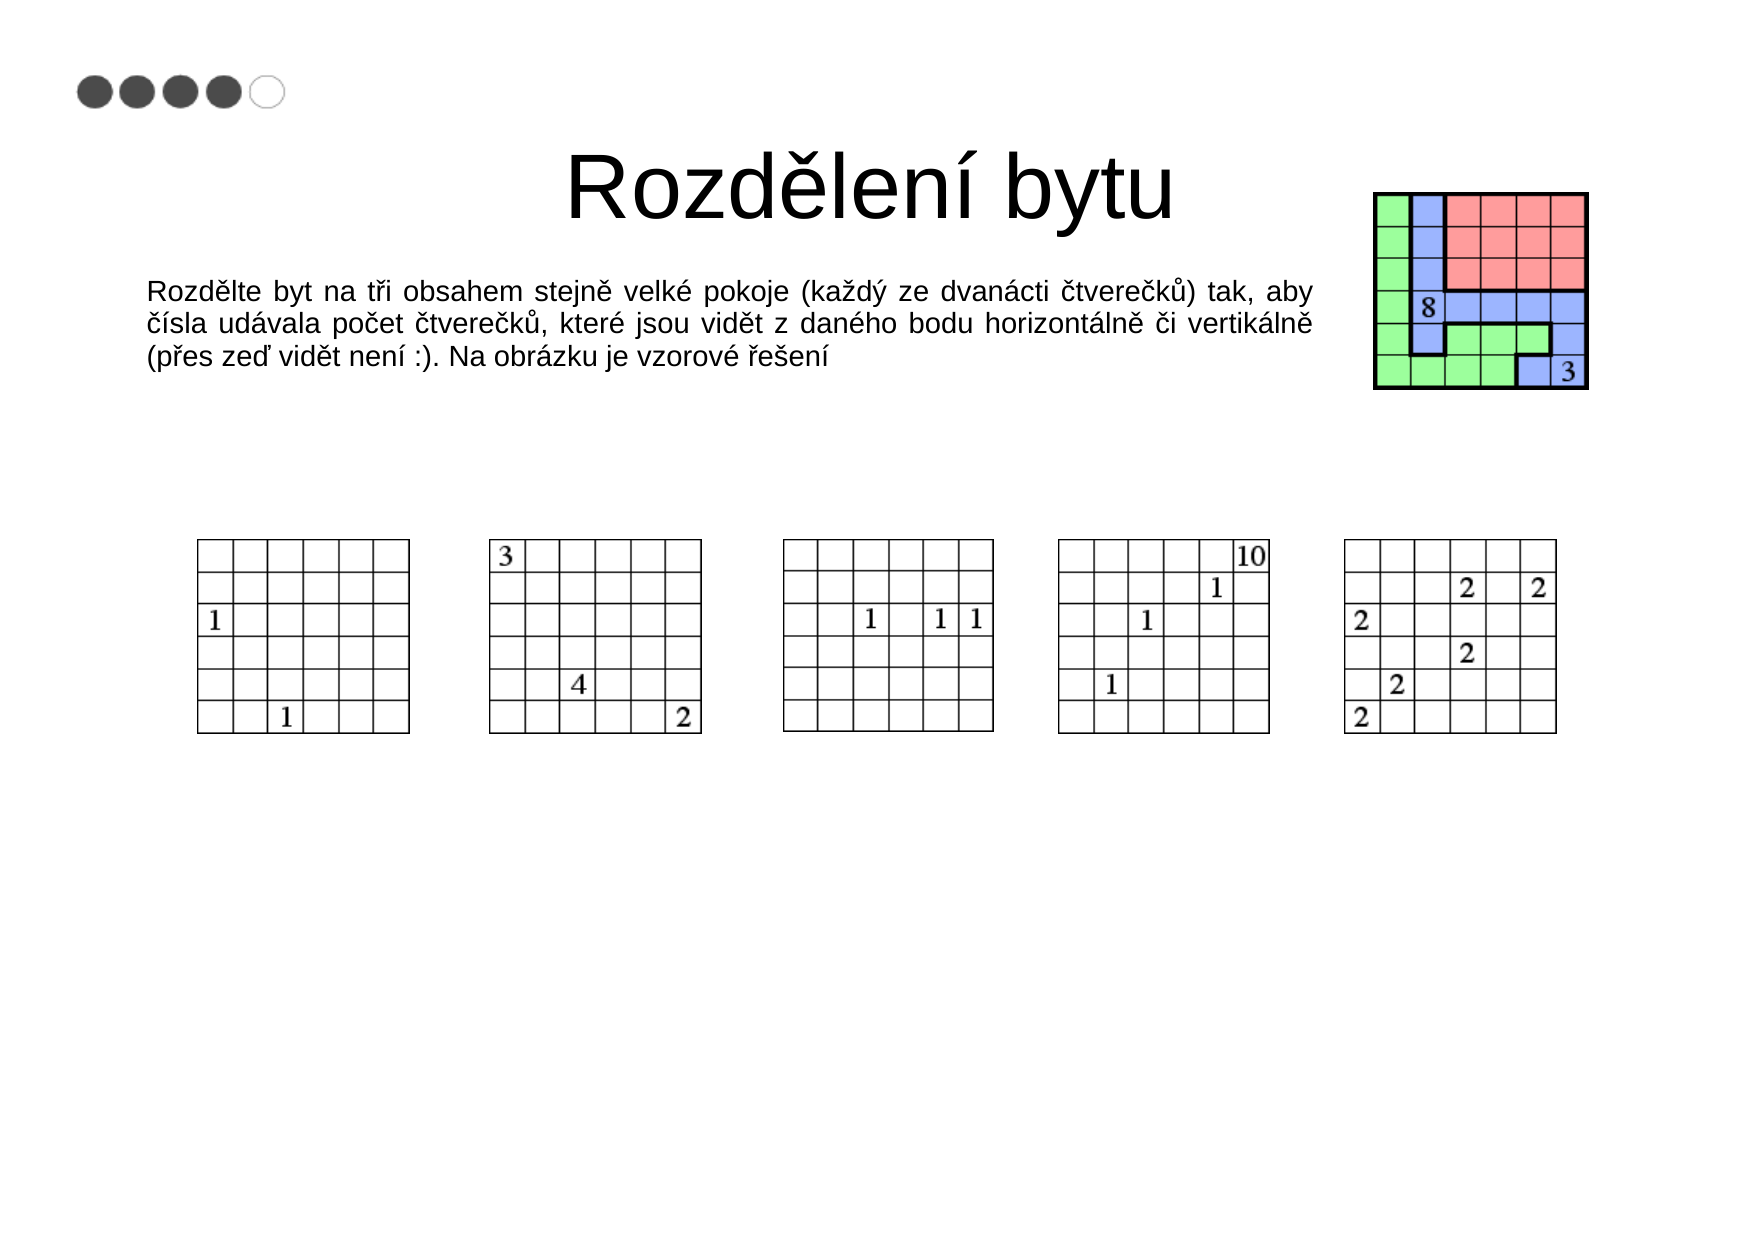

# Rozdělení bytu
Rozdělte byt na tři obsahem stejně velké pokoje (každý ze dvanácti čtverečků) tak, aby čísla udávala počet čtverečků, které jsou vidět z daného bodu horizontálně či vertikálně (přes zeď vidět není :). Na obrázku je vzorové řešení